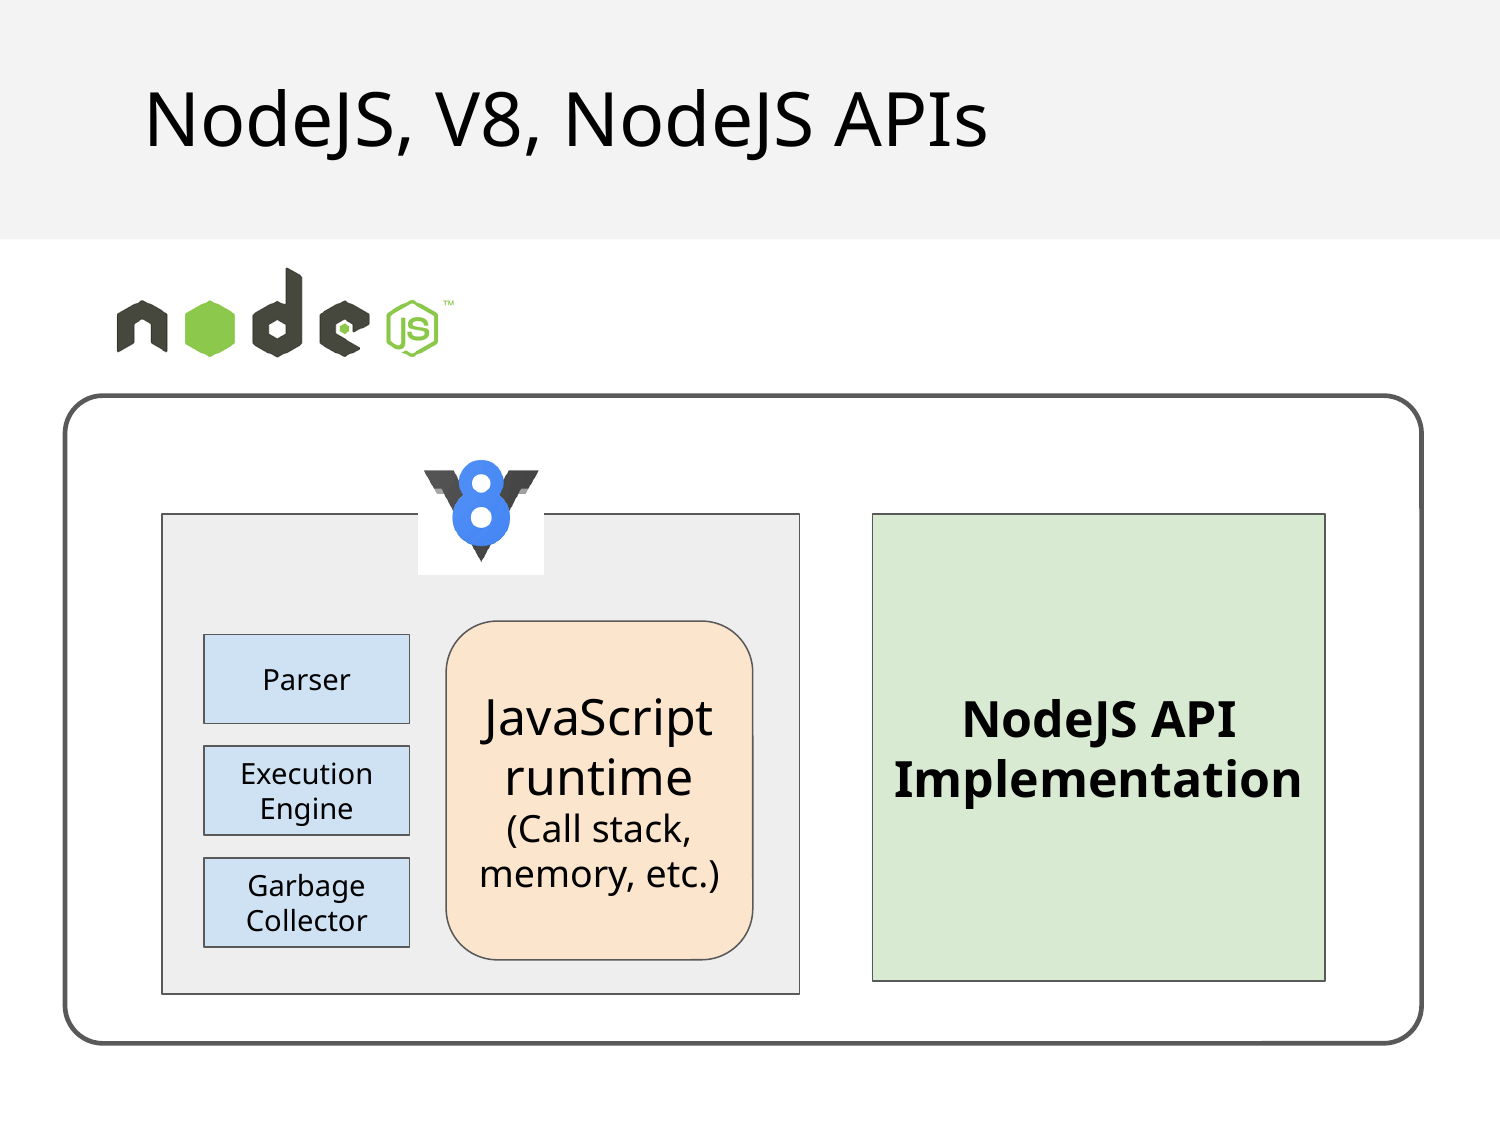

# NodeJS, V8, NodeJS APIs
JavaScript runtime
(Call stack, memory, etc.)
Parser
Execution Engine
Garbage Collector
NodeJS API Implementation